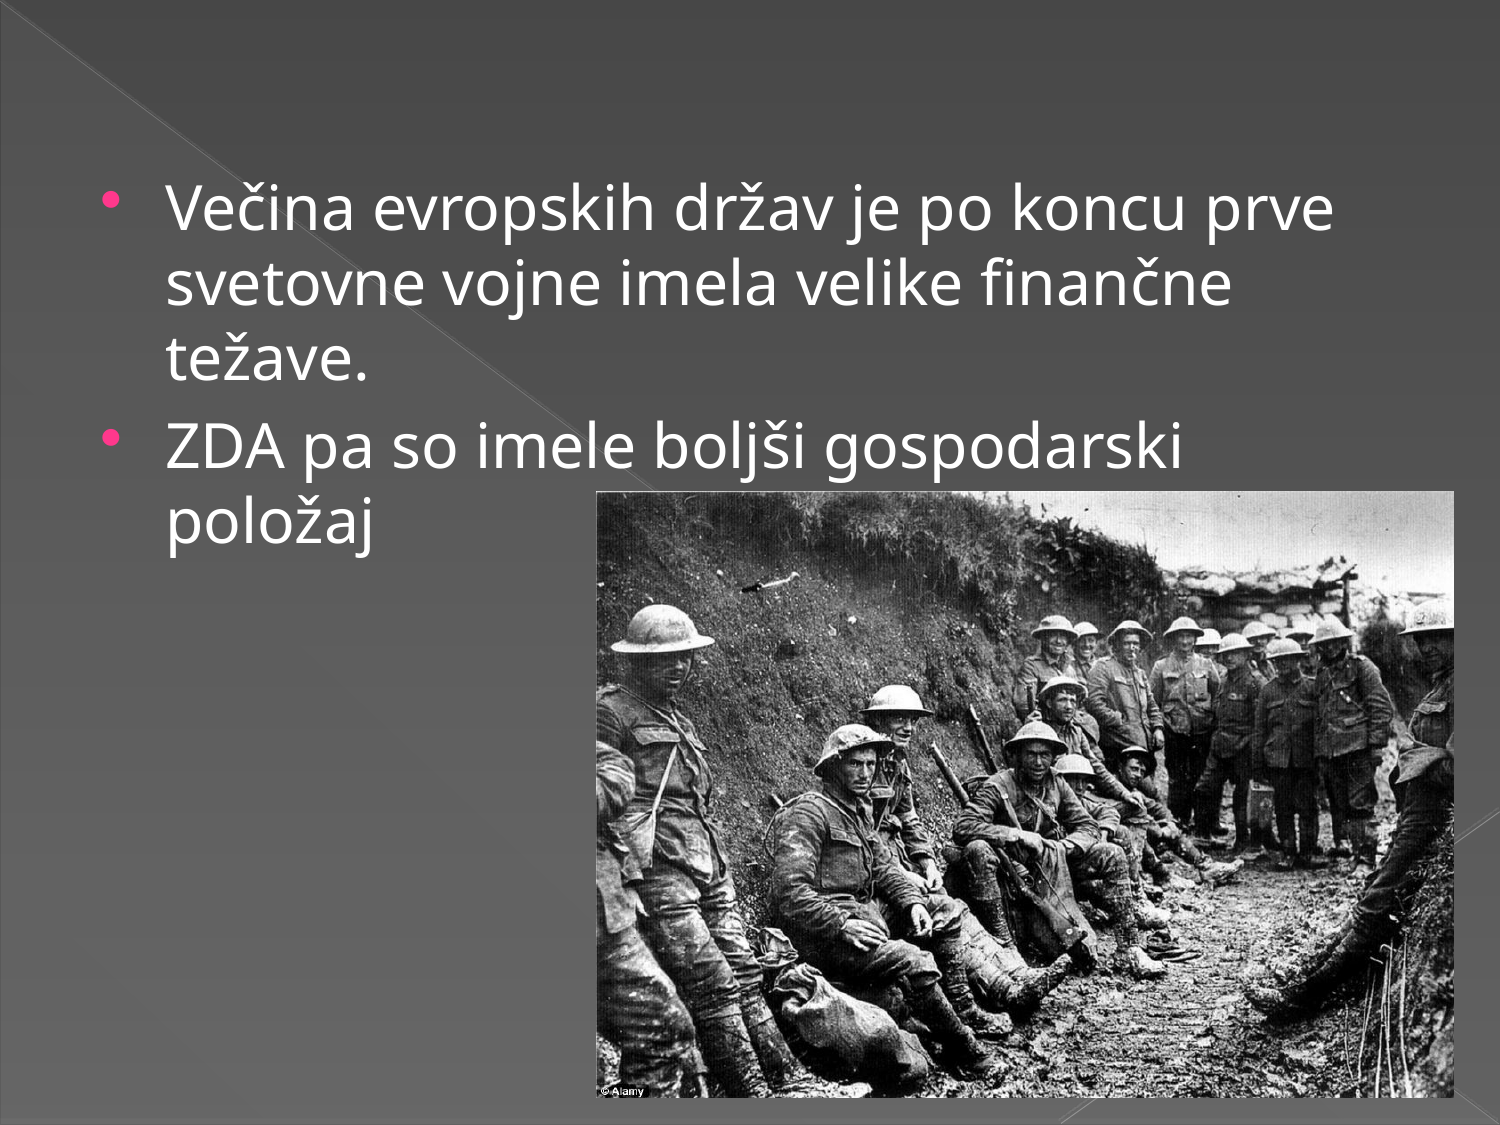

# Večina evropskih držav je po koncu prve svetovne vojne imela velike finančne težave.
ZDA pa so imele boljši gospodarski položaj